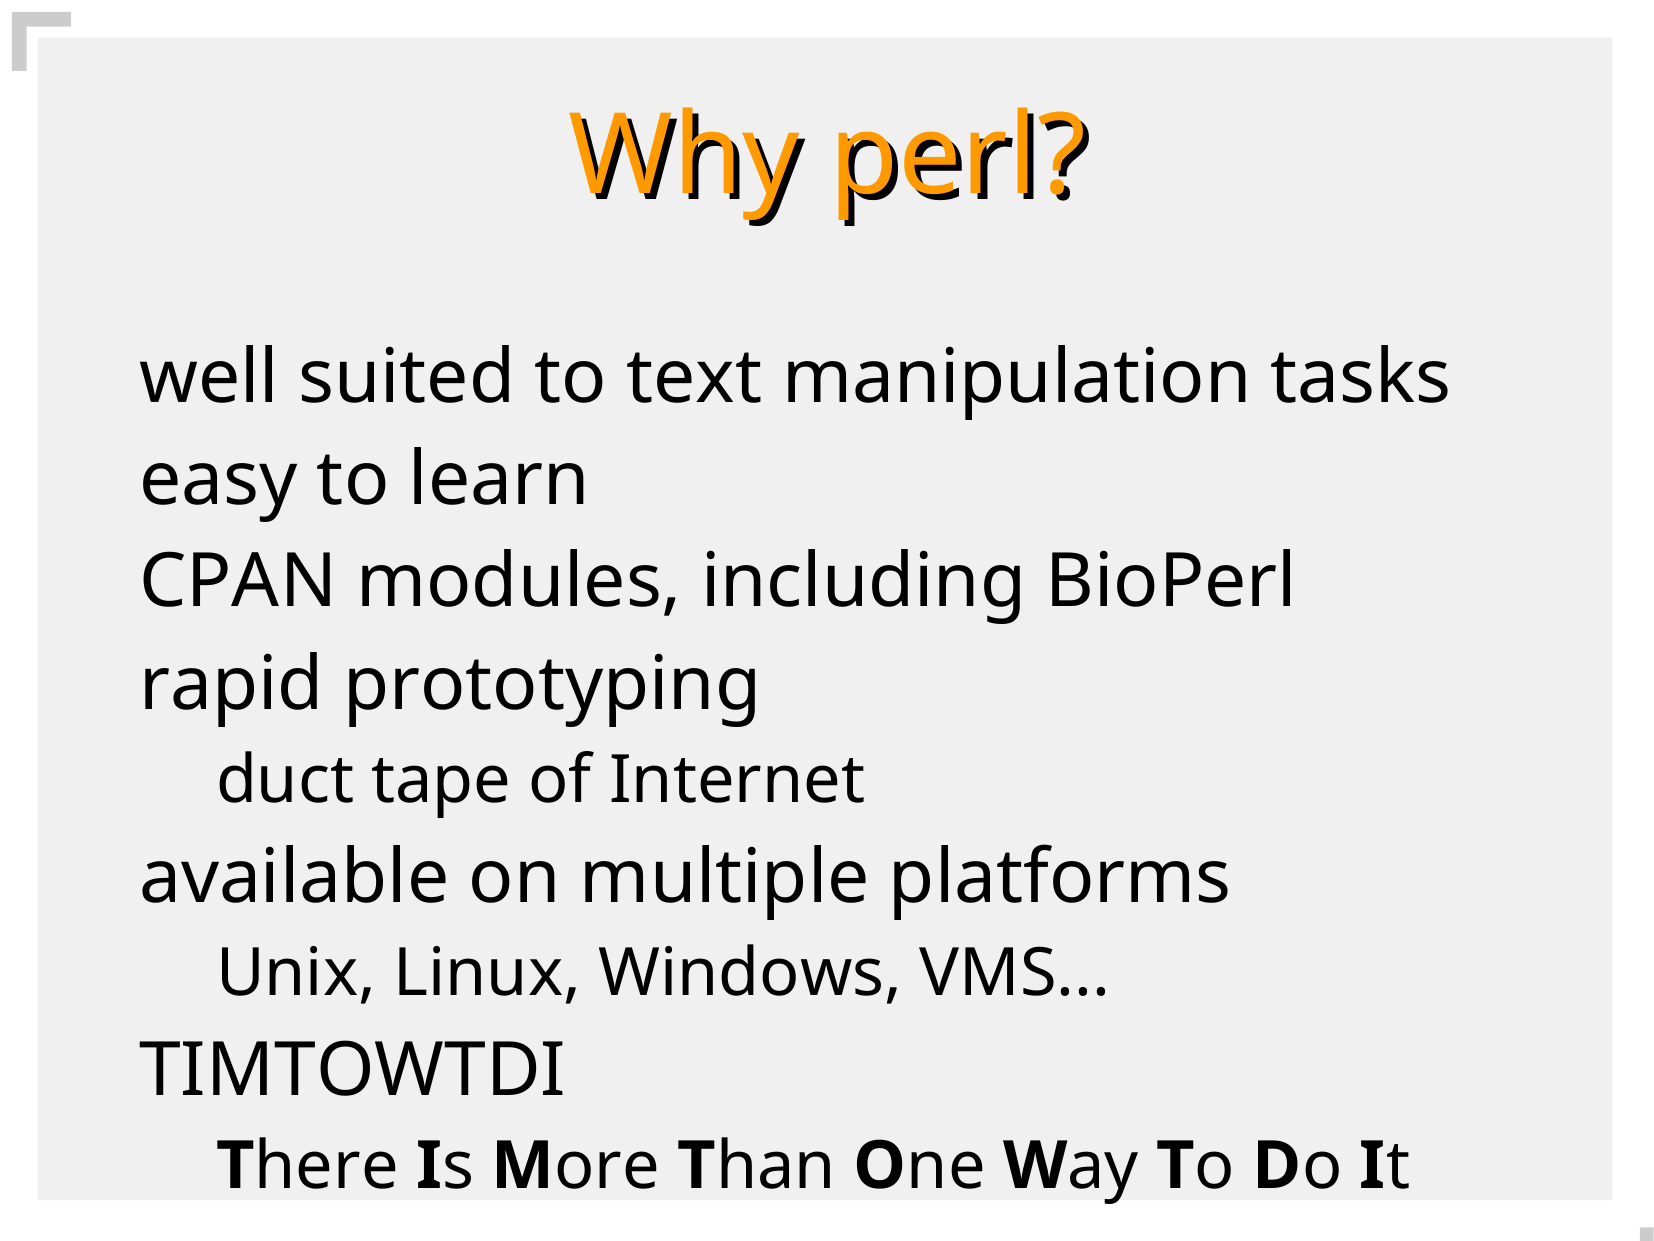

# Why perl?
well suited to text manipulation tasks
easy to learn
CPAN modules, including BioPerl
rapid prototyping
duct tape of Internet
available on multiple platforms
Unix, Linux, Windows, VMS...
TIMTOWTDI
There Is More Than One Way To Do It